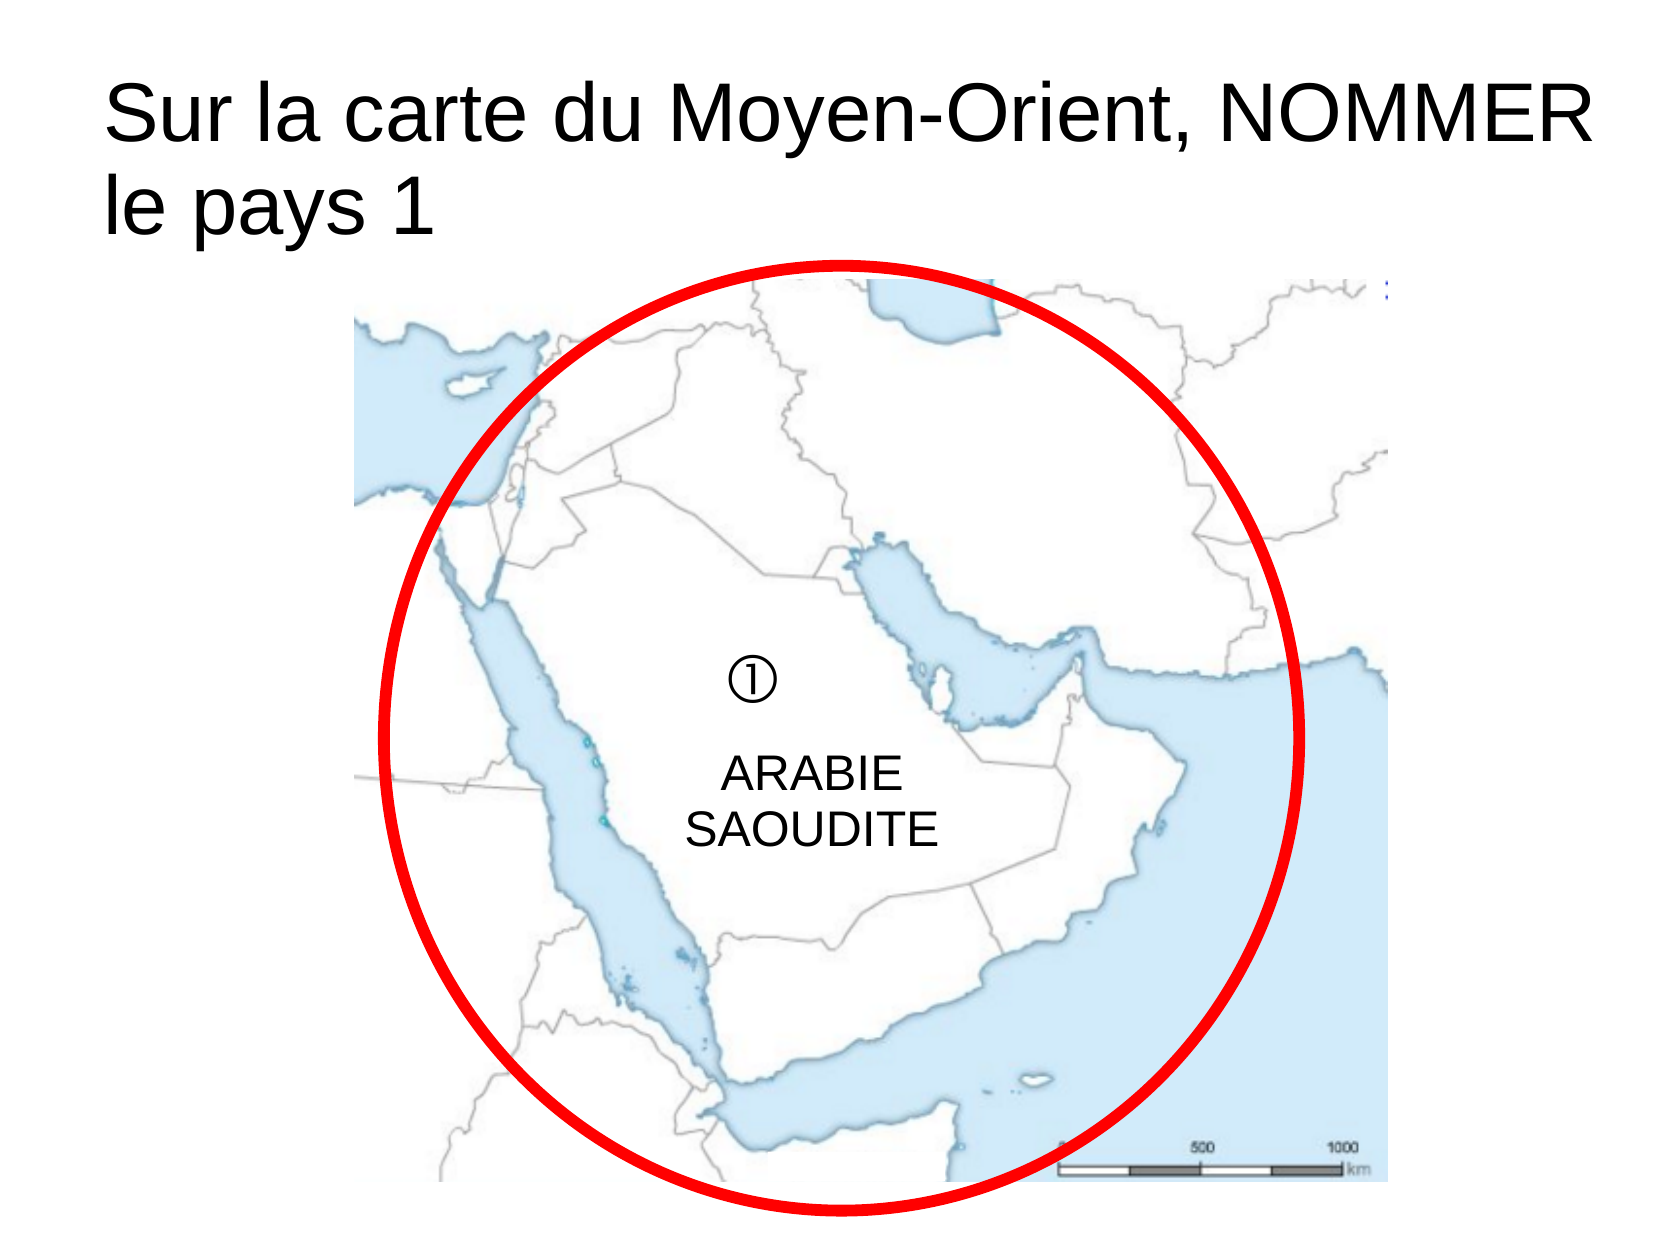

Sur la carte du Moyen-Orient, NOMMER le pays 1

ARABIE
SAOUDITE